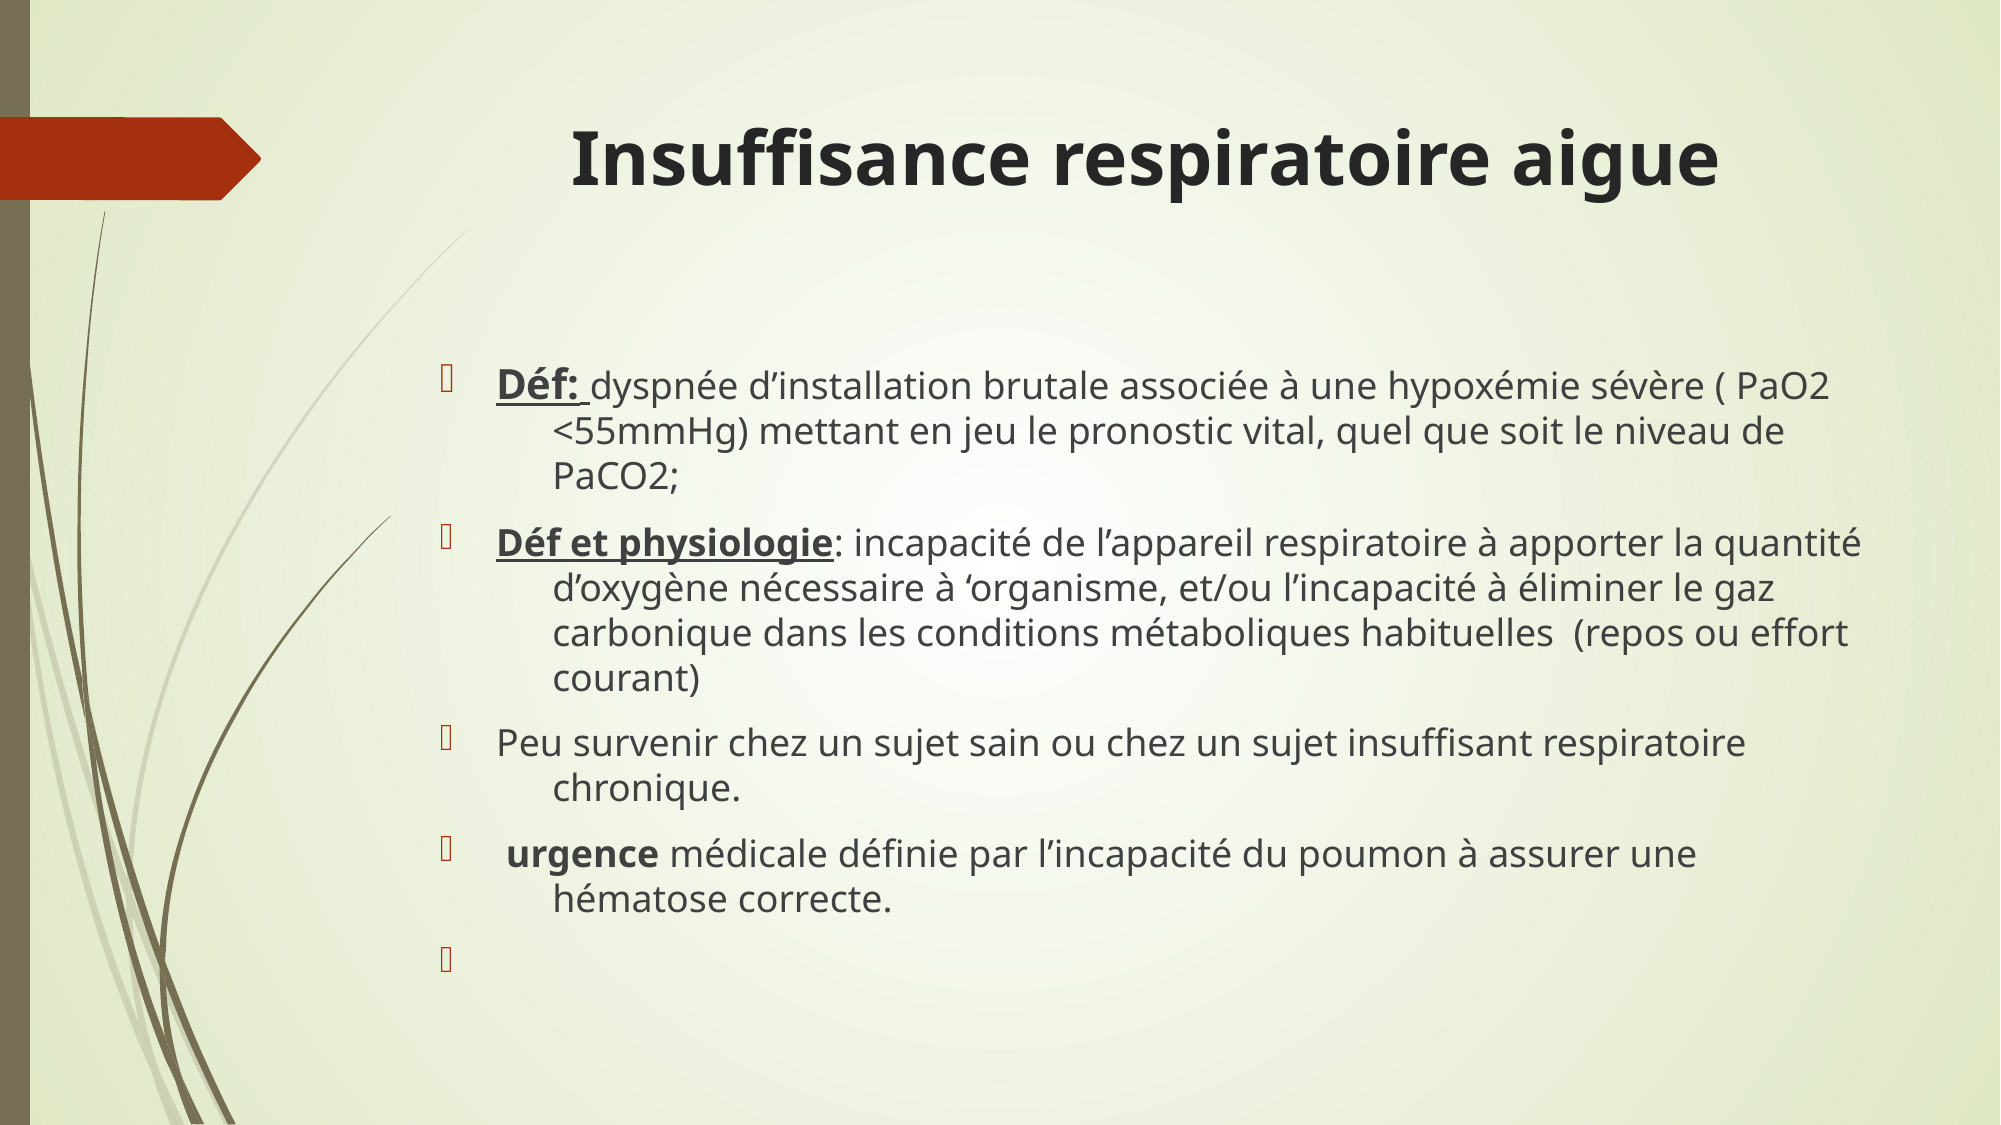

# Insuffisance respiratoire aigue
Déf: dyspnée d’installation brutale associée à une hypoxémie sévère ( PaO2 <55mmHg) mettant en jeu le pronostic vital, quel que soit le niveau de PaCO2;
Déf et physiologie: incapacité de l’appareil respiratoire à apporter la quantité d’oxygène nécessaire à ‘organisme, et/ou l’incapacité à éliminer le gaz carbonique dans les conditions métaboliques habituelles (repos ou effort courant)
Peu survenir chez un sujet sain ou chez un sujet insuffisant respiratoire chronique.
 urgence médicale définie par l’incapacité du poumon à assurer une hématose correcte.